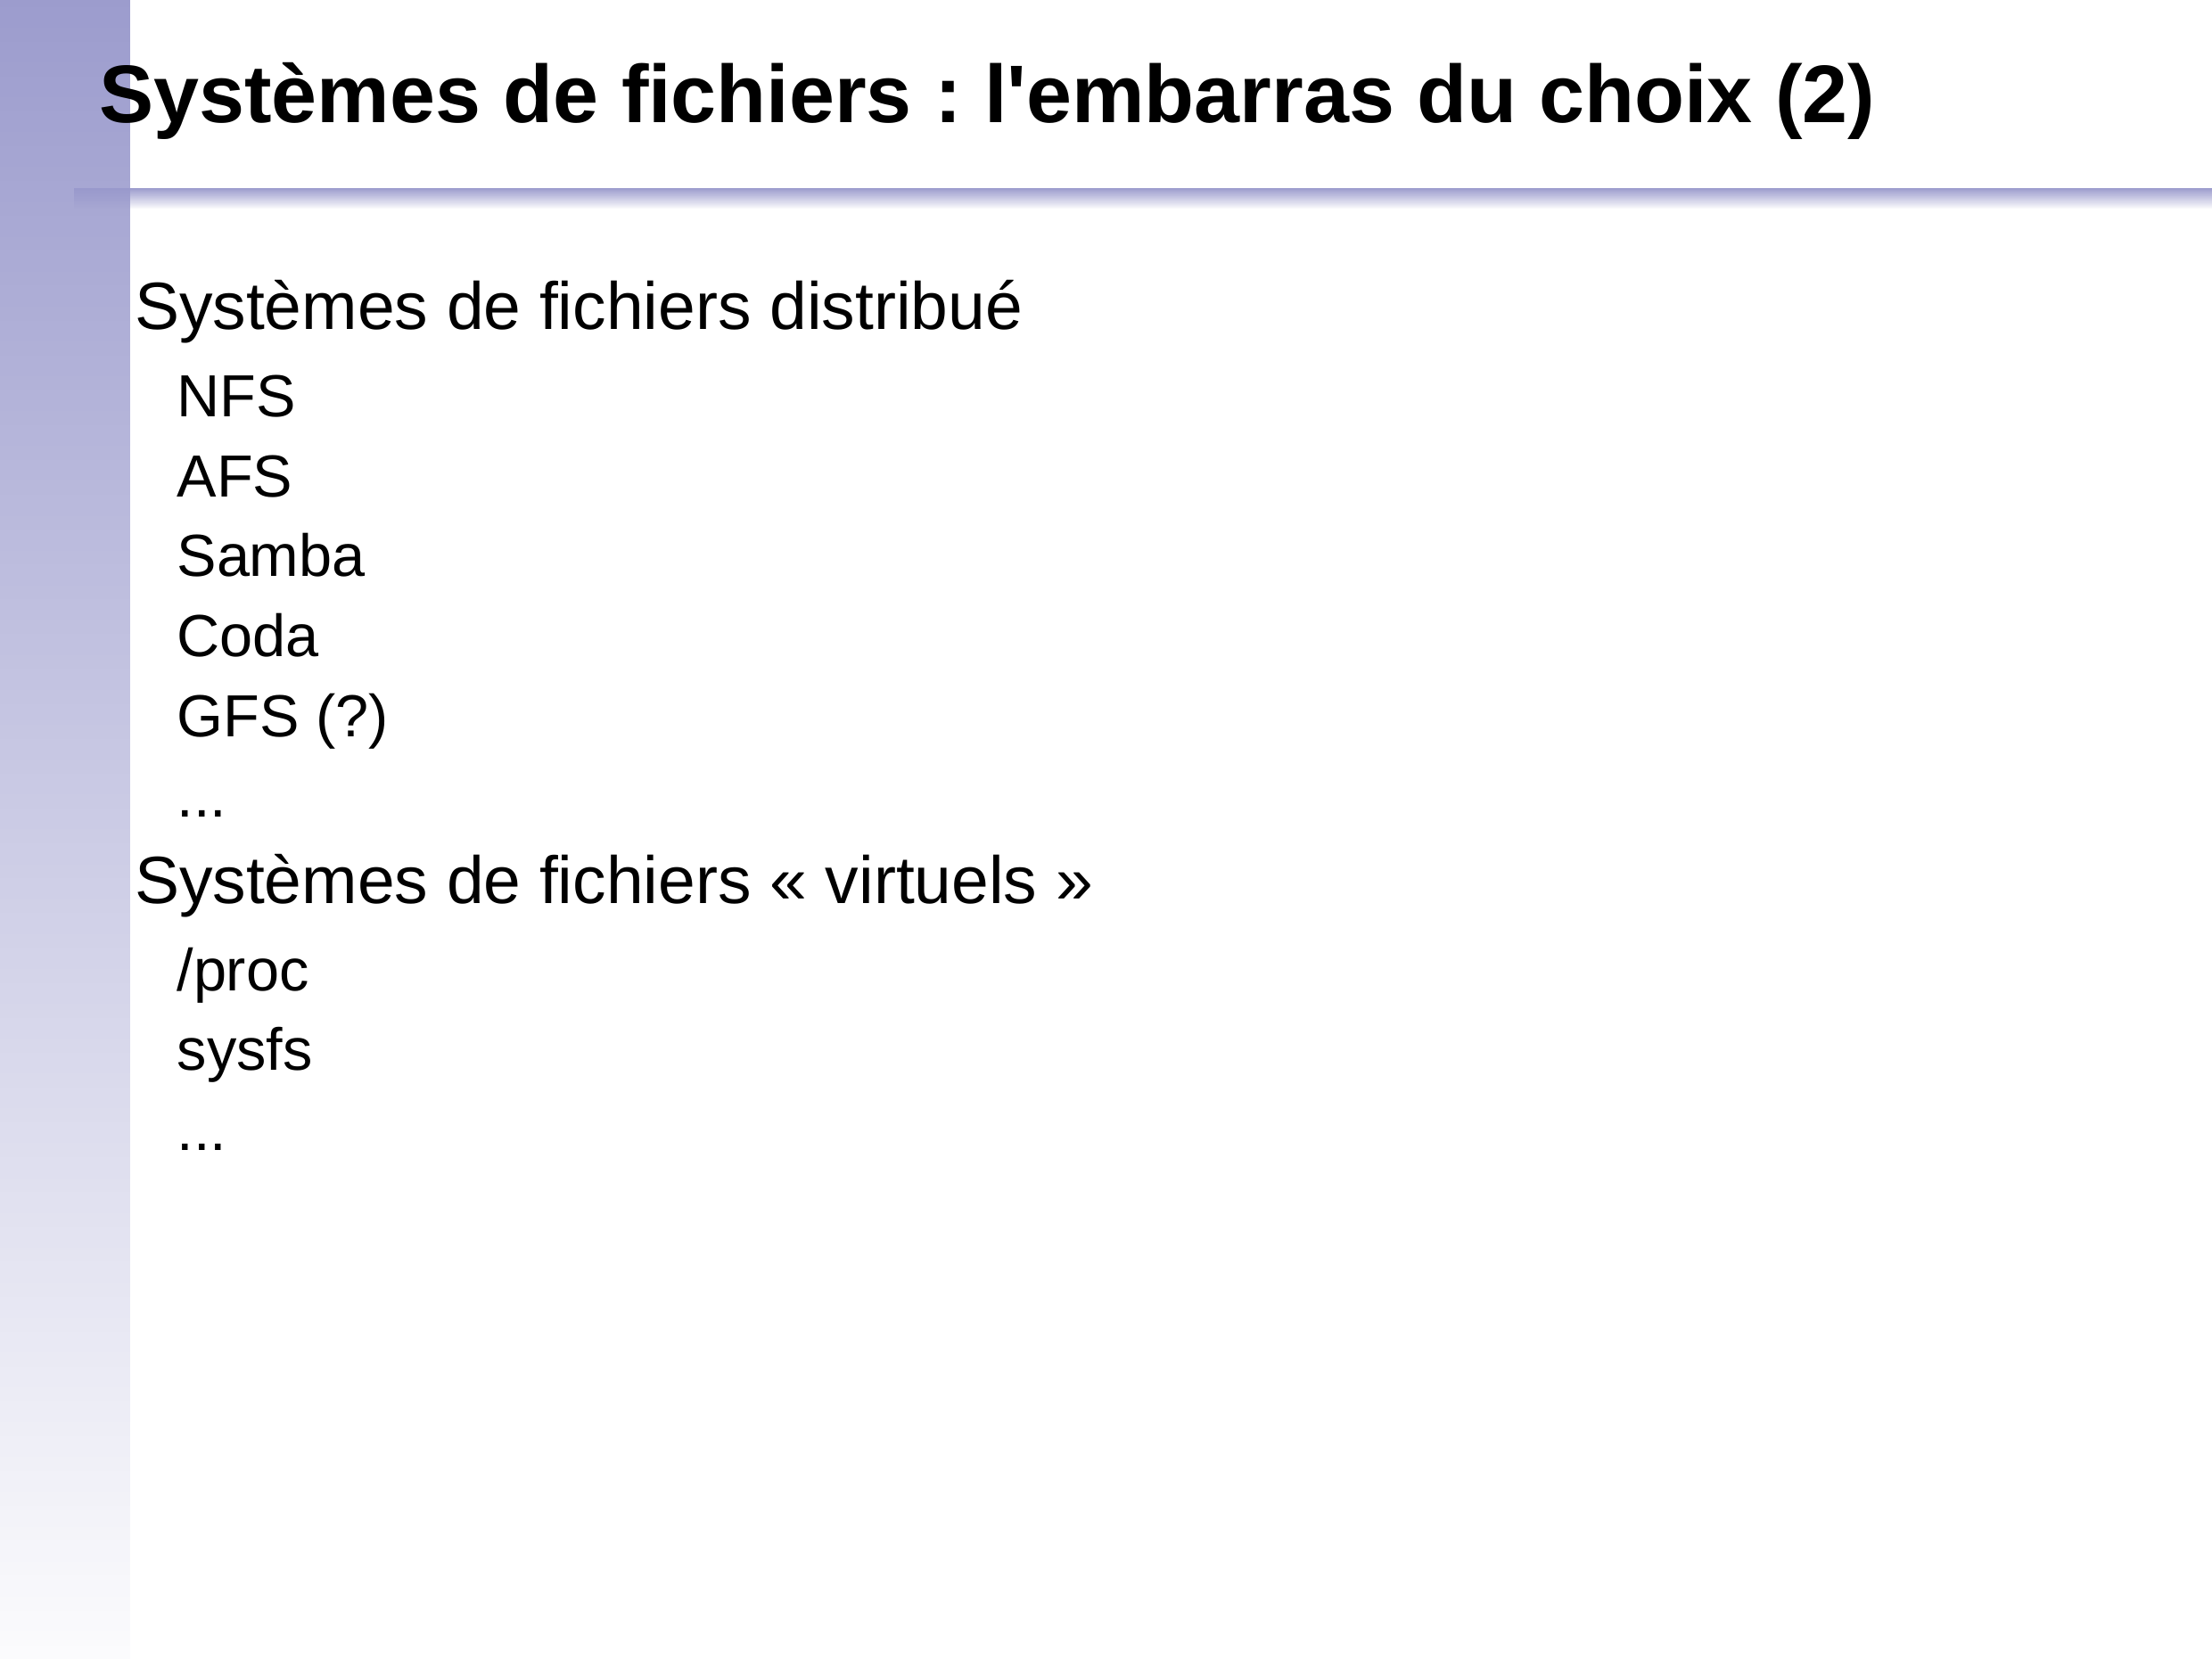

# Systèmes de fichiers : l'embarras du choix (2)
Systèmes de fichiers distribué
NFS
AFS
Samba
Coda
GFS (?)
...
Systèmes de fichiers « virtuels »
/proc
sysfs
...